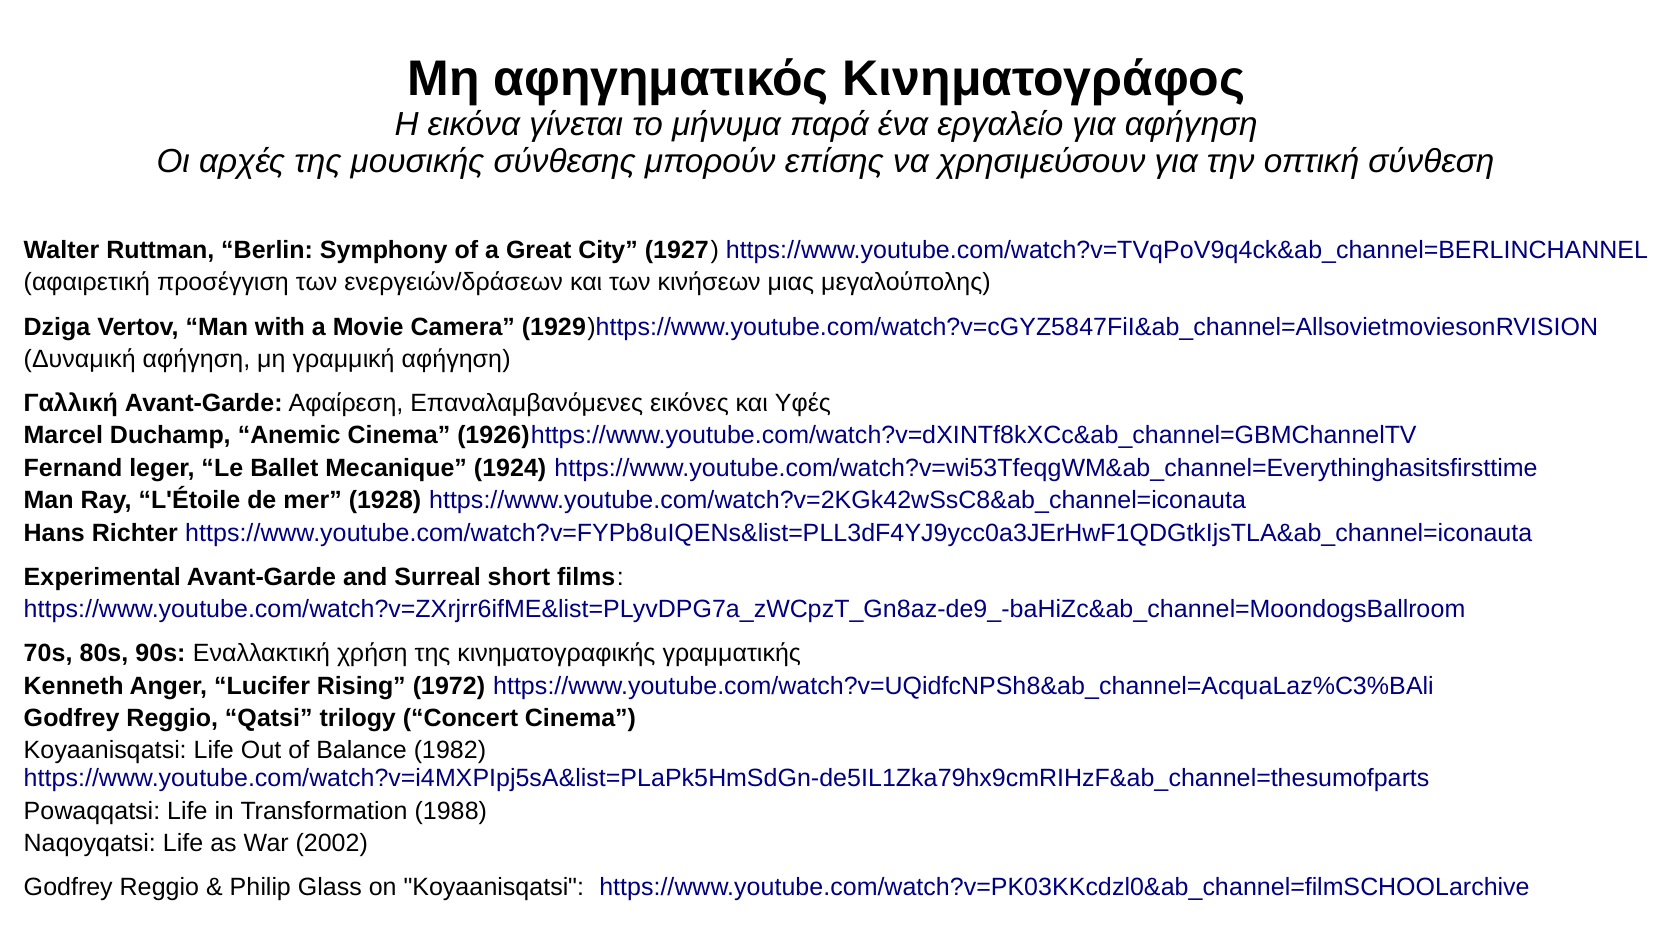

# Mη αφηγηματικός Κινηματογράφος Η εικόνα γίνεται το μήνυμα παρά ένα εργαλείο για αφήγηση Οι αρχές της μουσικής σύνθεσης μπορούν επίσης να χρησιμεύσουν για την οπτική σύνθεση
Walter Ruttman, “Berlin: Symphony of a Great City” (1927) https://www.youtube.com/watch?v=TVqPoV9q4ck&ab_channel=BERLINCHANNEL
(αφαιρετική προσέγγιση των ενεργειών/δράσεων και των κινήσεων μιας μεγαλούπολης)
Dziga Vertov, “Man with a Movie Camera” (1929)https://www.youtube.com/watch?v=cGYZ5847FiI&ab_channel=AllsovietmoviesonRVISION
(Δυναμική αφήγηση, μη γραμμική αφήγηση)
Γαλλική Avant-Garde: Aφαίρεση, Eπαναλαμβανόμενες εικόνες και Yφές
Marcel Duchamp, “Anemic Cinema” (1926)https://www.youtube.com/watch?v=dXINTf8kXCc&ab_channel=GBMChannelTV
Fernand leger, “Le Ballet Mecanique” (1924) https://www.youtube.com/watch?v=wi53TfeqgWM&ab_channel=Everythinghasitsfirsttime
Man Ray, “L'Étoile de mer” (1928) https://www.youtube.com/watch?v=2KGk42wSsC8&ab_channel=iconauta
Hans Richter https://www.youtube.com/watch?v=FYPb8uIQENs&list=PLL3dF4YJ9ycc0a3JErHwF1QDGtkIjsTLA&ab_channel=iconauta
Experimental Avant-Garde and Surreal short films:
https://www.youtube.com/watch?v=ZXrjrr6ifME&list=PLyvDPG7a_zWCpzT_Gn8az-de9_-baHiZc&ab_channel=MoondogsBallroom
70s, 80s, 90s: Εναλλακτική χρήση της κινηματογραφικής γραμματικής
Kenneth Anger, “Lucifer Rising” (1972) https://www.youtube.com/watch?v=UQidfcNPSh8&ab_channel=AcquaLaz%C3%BAli
Godfrey Reggio, “Qatsi” trilogy (“Concert Cinema”)
Koyaanisqatsi: Life Out of Balance (1982) https://www.youtube.com/watch?v=i4MXPIpj5sA&list=PLaPk5HmSdGn-de5IL1Zka79hx9cmRIHzF&ab_channel=thesumofparts
Powaqqatsi: Life in Transformation (1988)
Naqoyqatsi: Life as War (2002)
Godfrey Reggio & Philip Glass on "Koyaanisqatsi": https://www.youtube.com/watch?v=PK03KKcdzl0&ab_channel=filmSCHOOLarchive